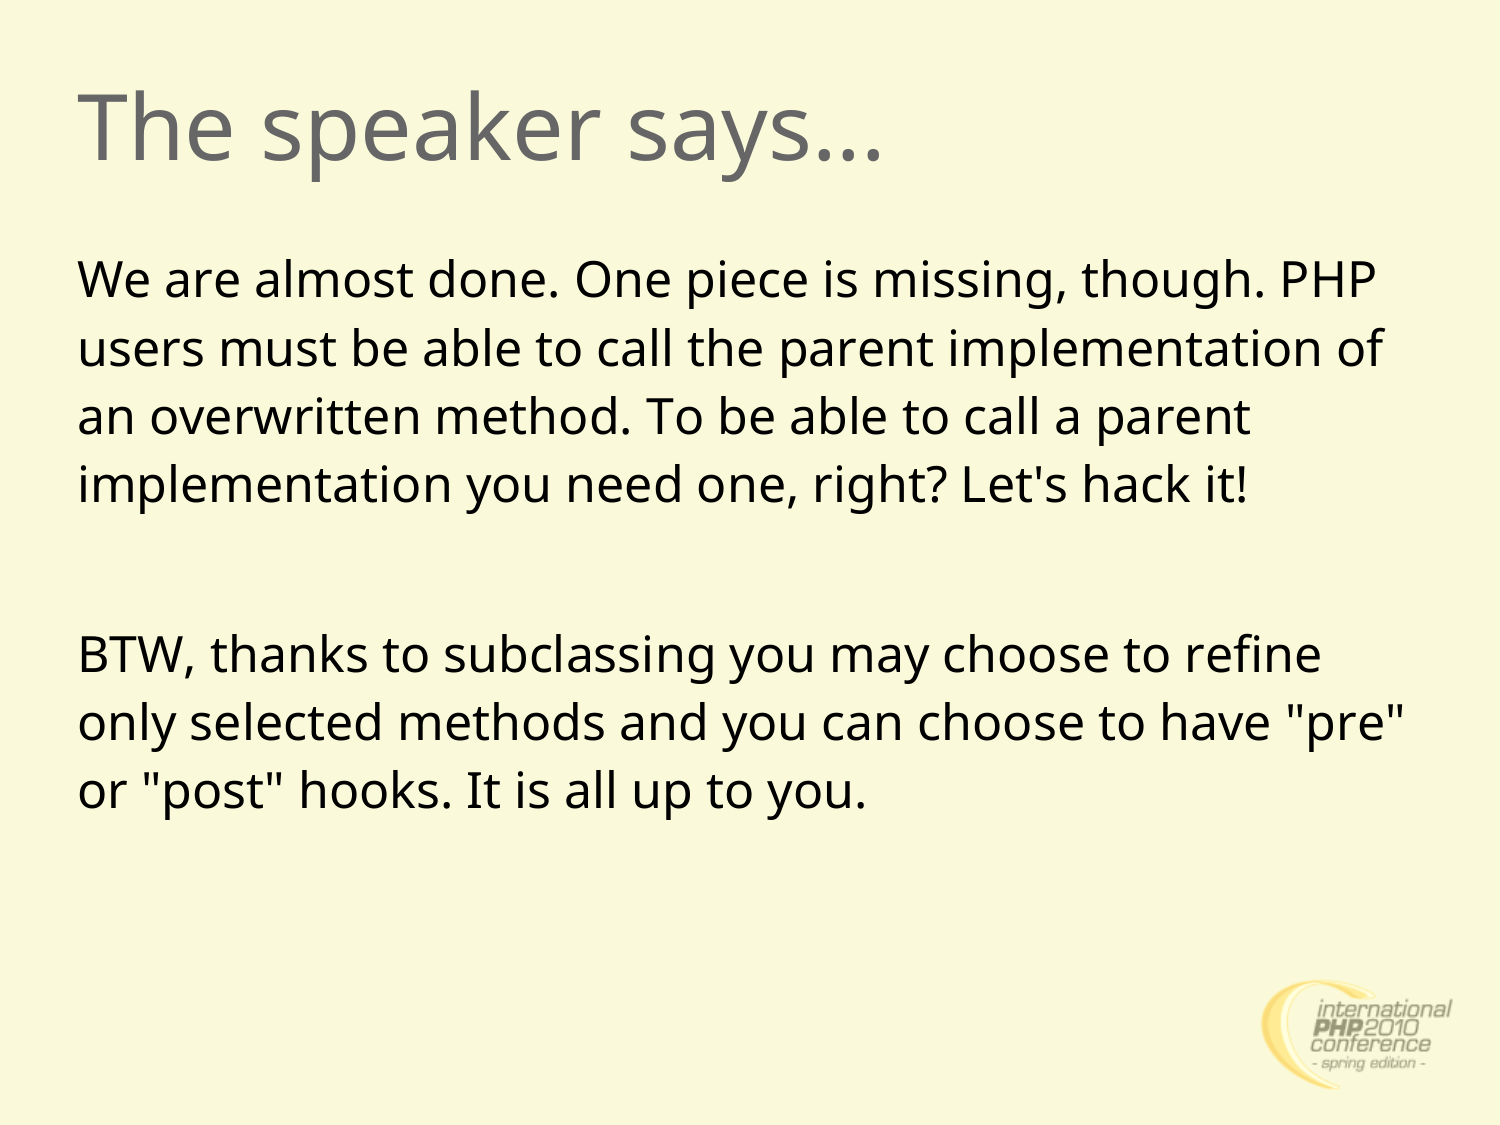

# The speaker says...
We are almost done. One piece is missing, though. PHP users must be able to call the parent implementation of an overwritten method. To be able to call a parent implementation you need one, right? Let's hack it!
BTW, thanks to subclassing you may choose to refine only selected methods and you can choose to have "pre" or "post" hooks. It is all up to you.